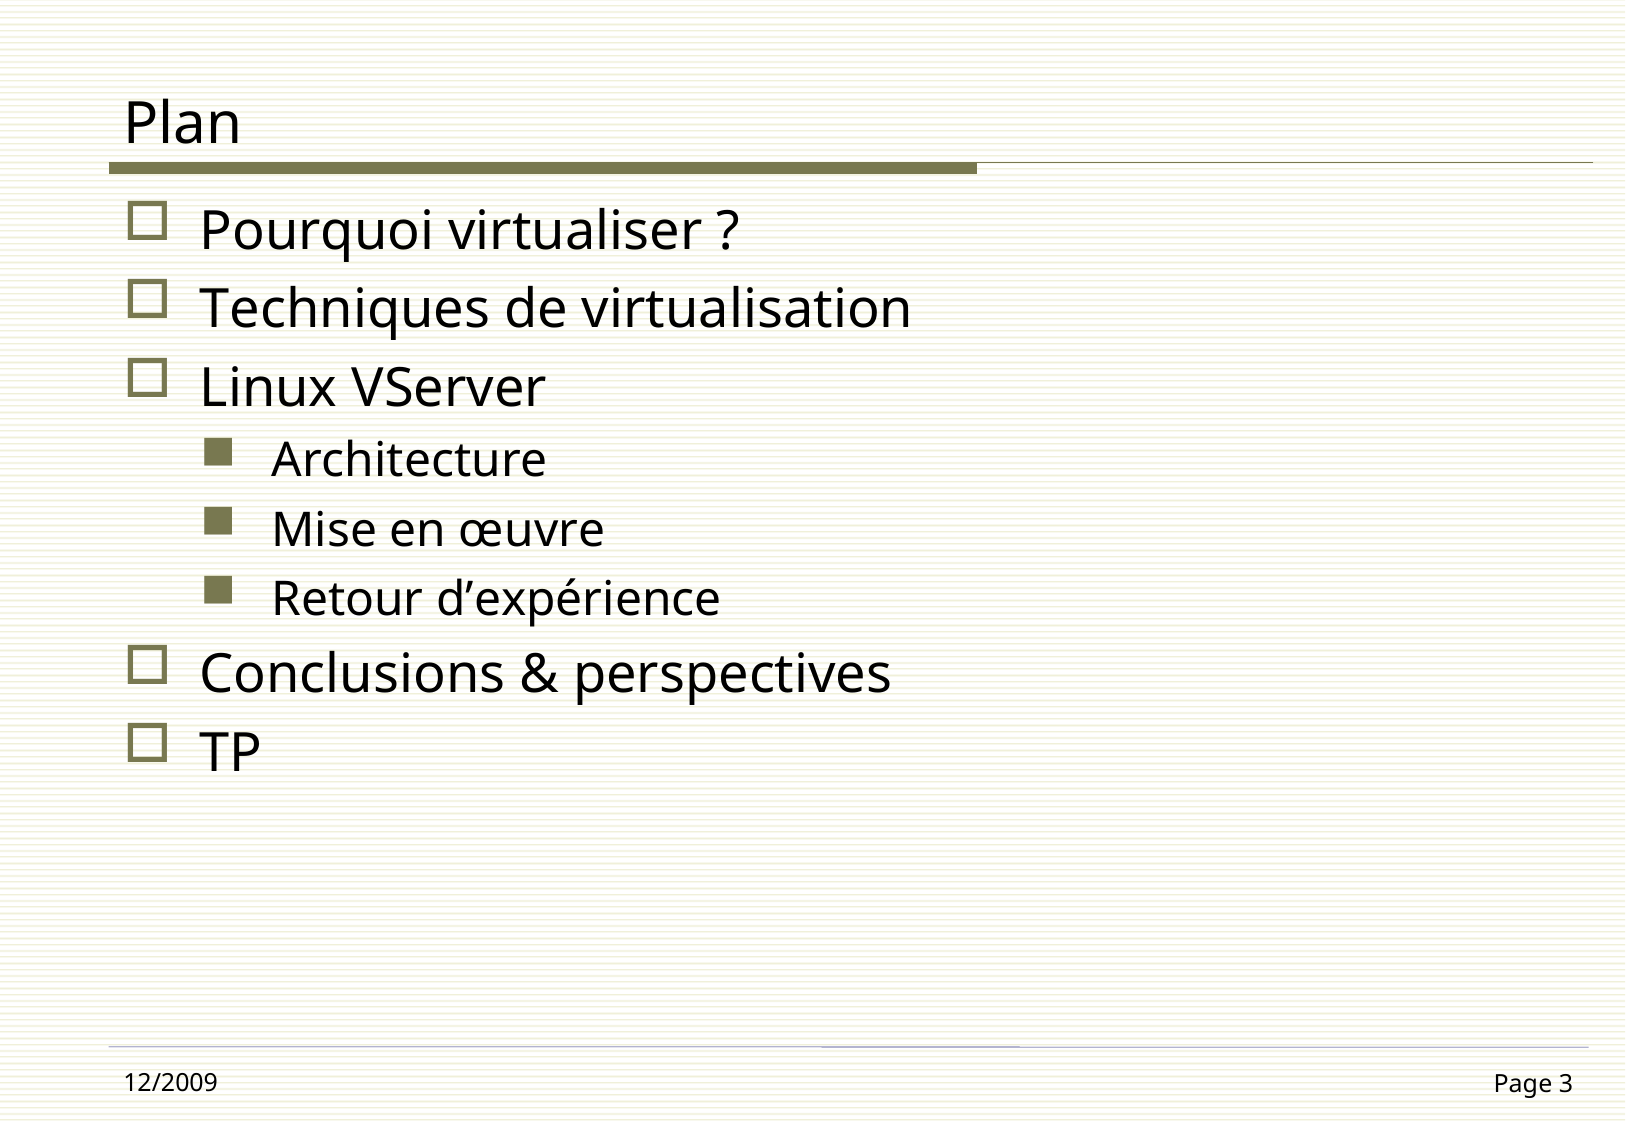

# Plan
Pourquoi virtualiser ?
Techniques de virtualisation
Linux VServer
Architecture
Mise en œuvre
Retour d’expérience
Conclusions & perspectives
TP
3